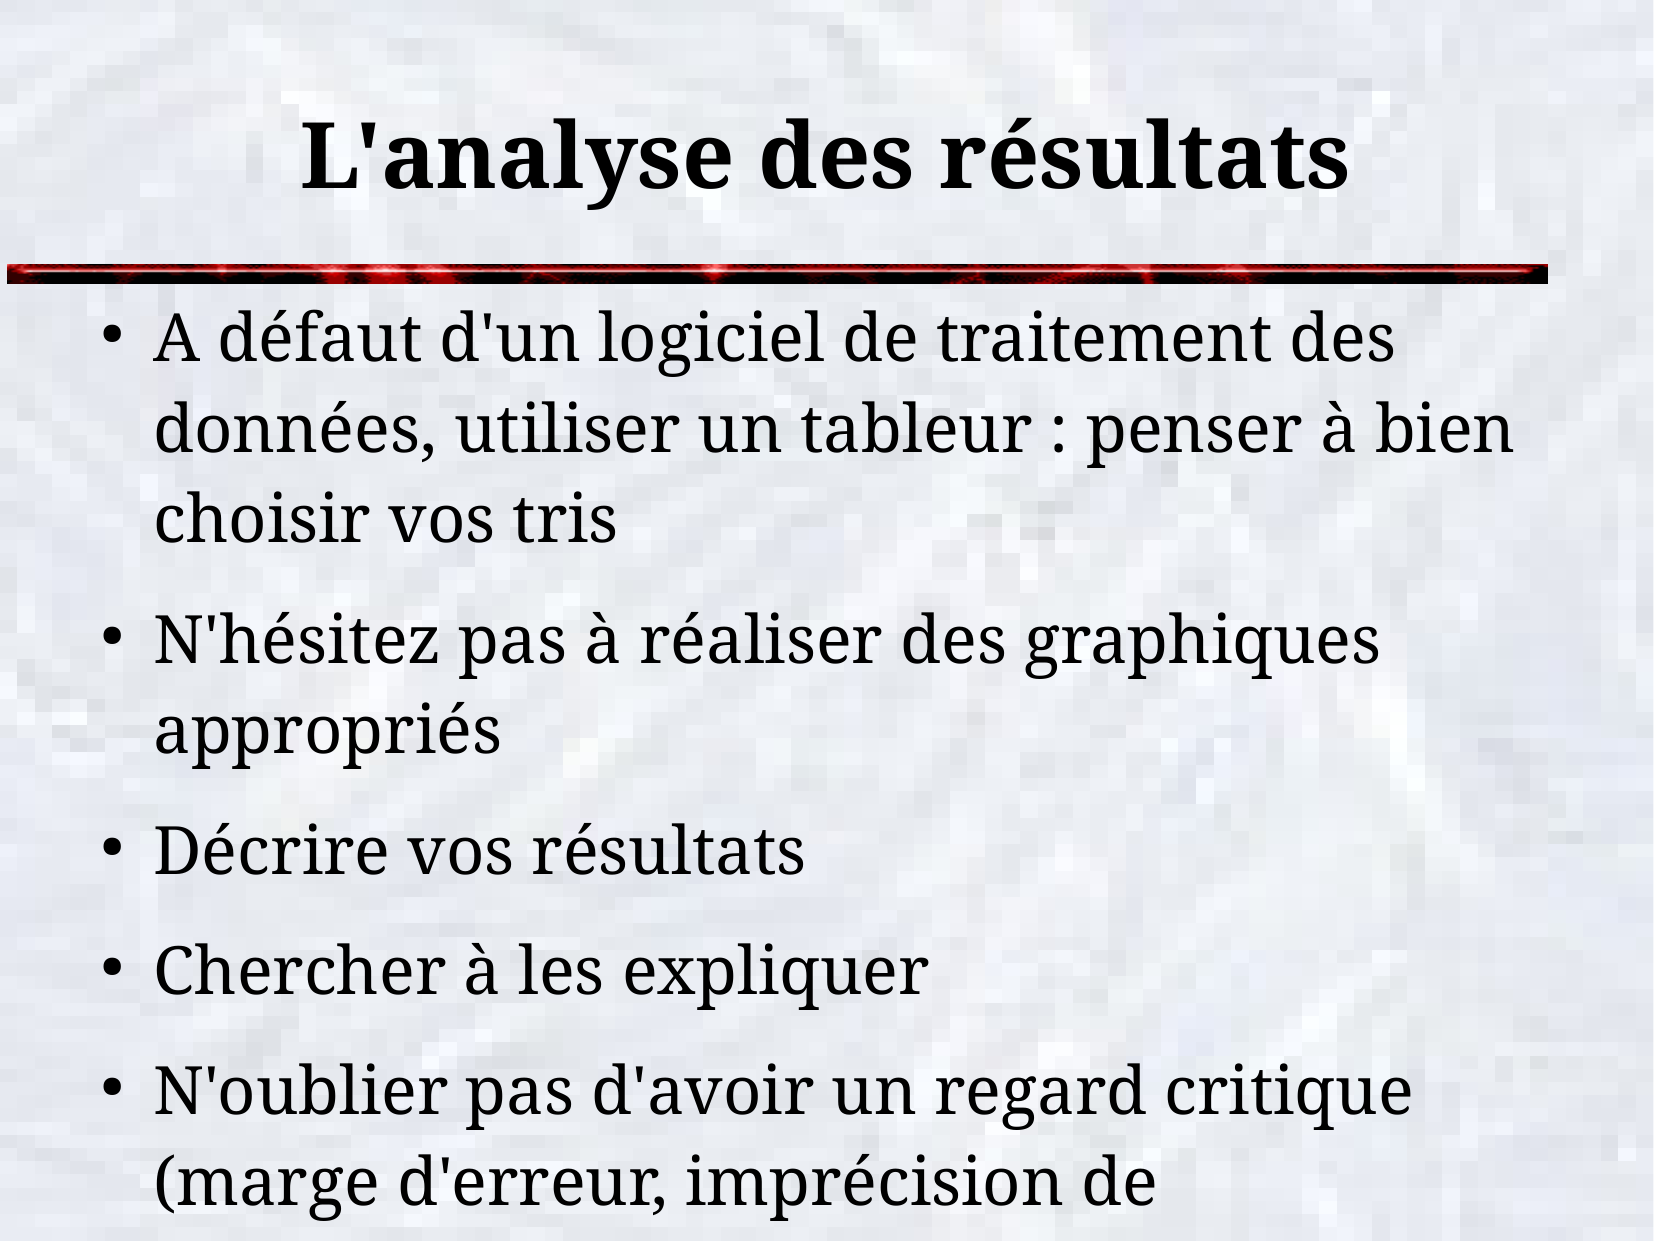

# L'analyse des résultats
A défaut d'un logiciel de traitement des données, utiliser un tableur : penser à bien choisir vos tris
N'hésitez pas à réaliser des graphiques appropriés
Décrire vos résultats
Chercher à les expliquer
N'oublier pas d'avoir un regard critique (marge d'erreur, imprécision de l'échantillonage, etc...)